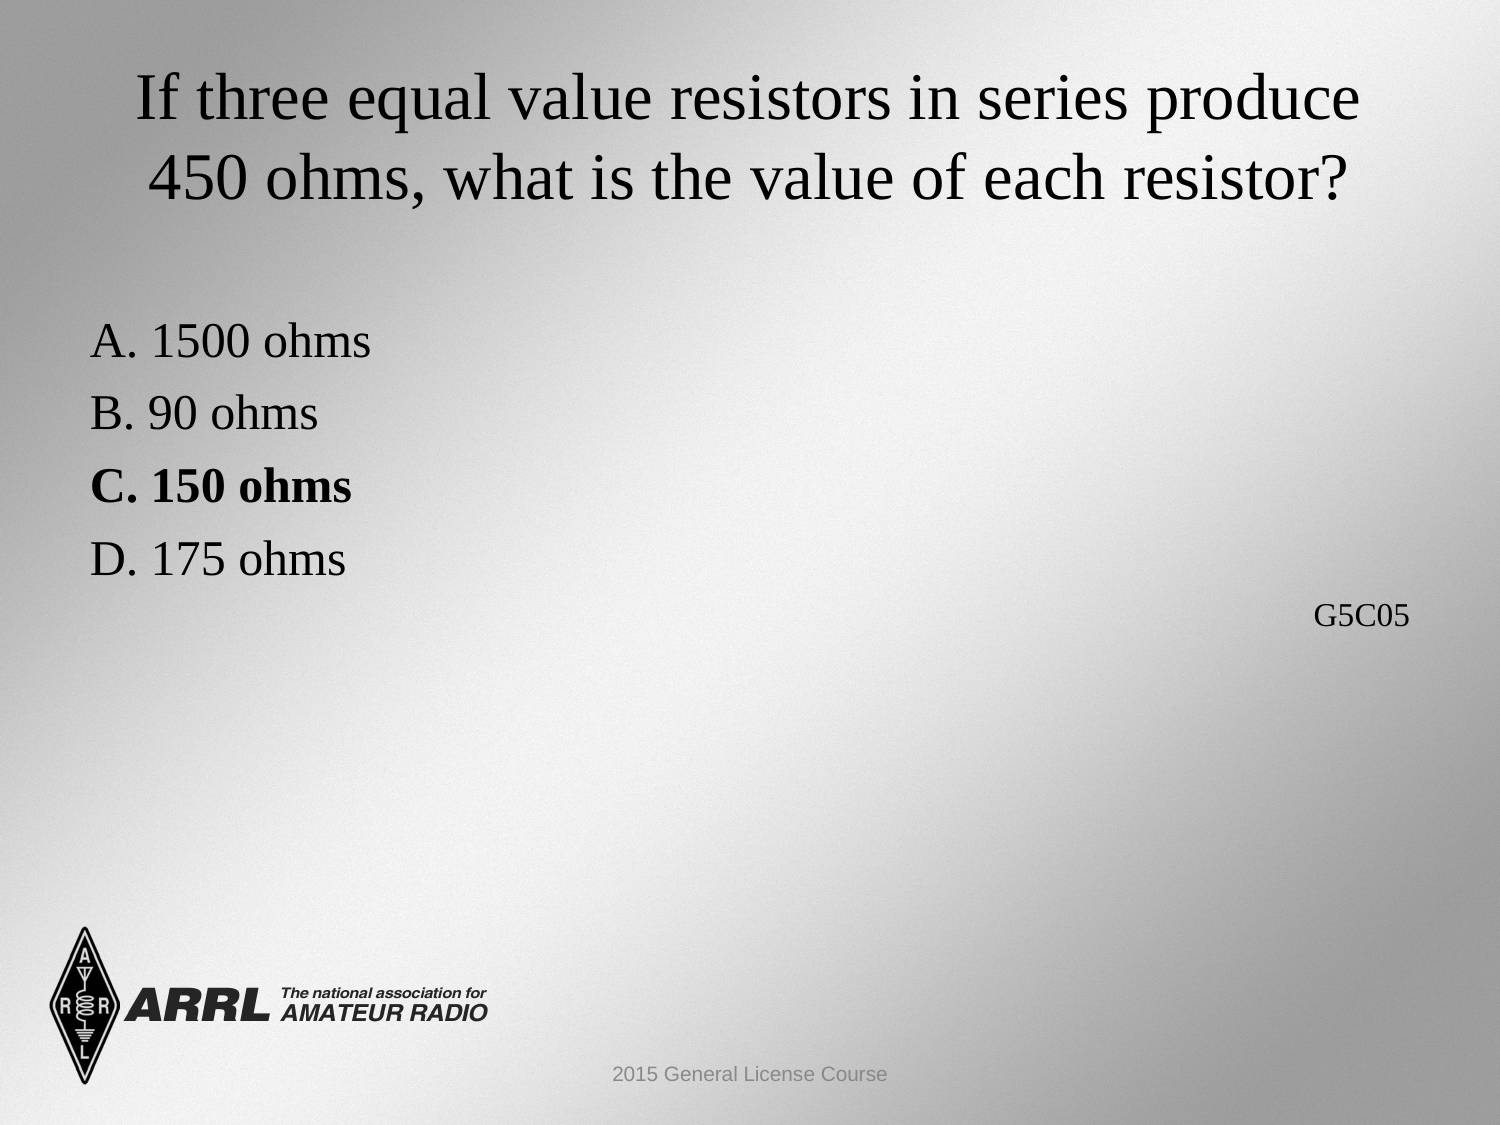

# If three equal value resistors in series produce 450 ohms, what is the value of each resistor?
A. 1500 ohms
B. 90 ohms
C. 150 ohms
D. 175 ohms
 G5C05
2015 General License Course